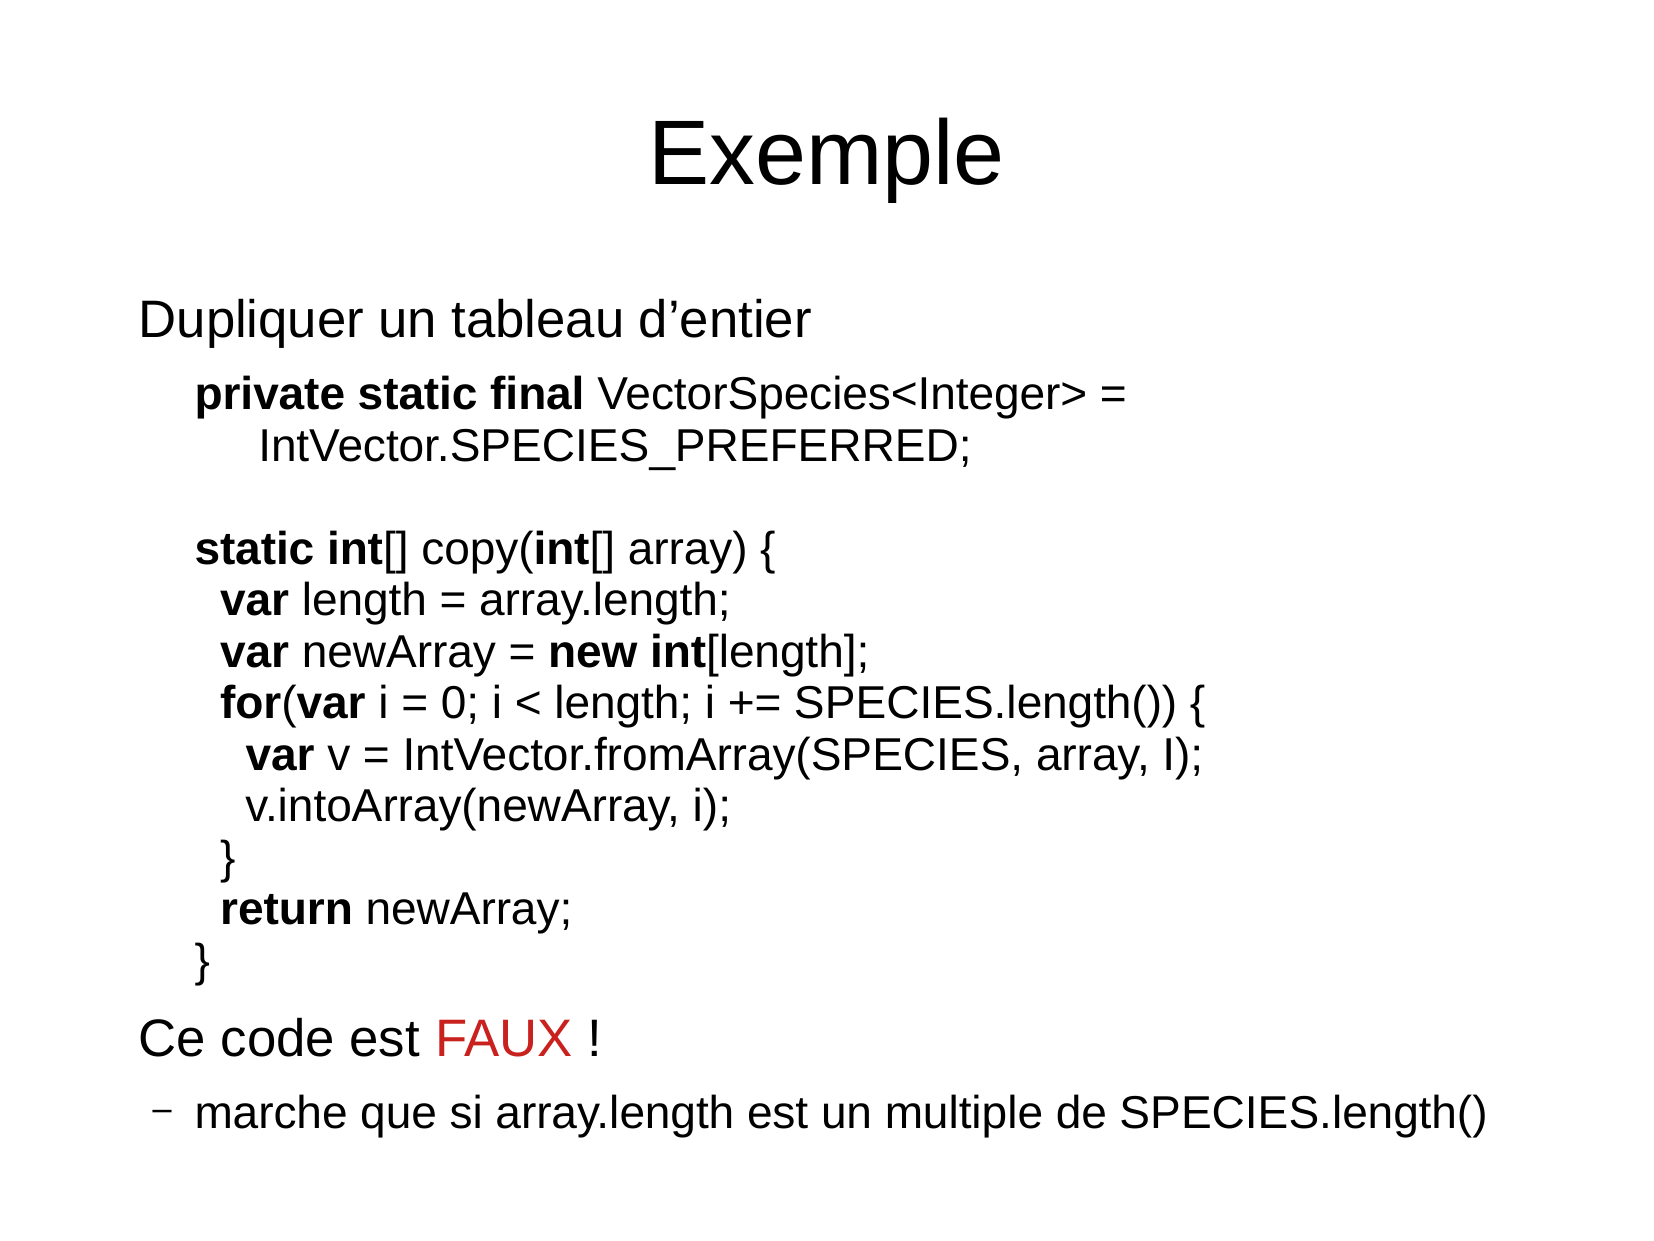

# Exemple
Dupliquer un tableau d’entier
private static final VectorSpecies<Integer> =
 IntVector.SPECIES_PREFERRED;
static int[] copy(int[] array) {
 var length = array.length;
 var newArray = new int[length];
 for(var i = 0; i < length; i += SPECIES.length()) {
 var v = IntVector.fromArray(SPECIES, array, I);
 v.intoArray(newArray, i);
 }
 return newArray;
}
Ce code est FAUX !
marche que si array.length est un multiple de SPECIES.length()